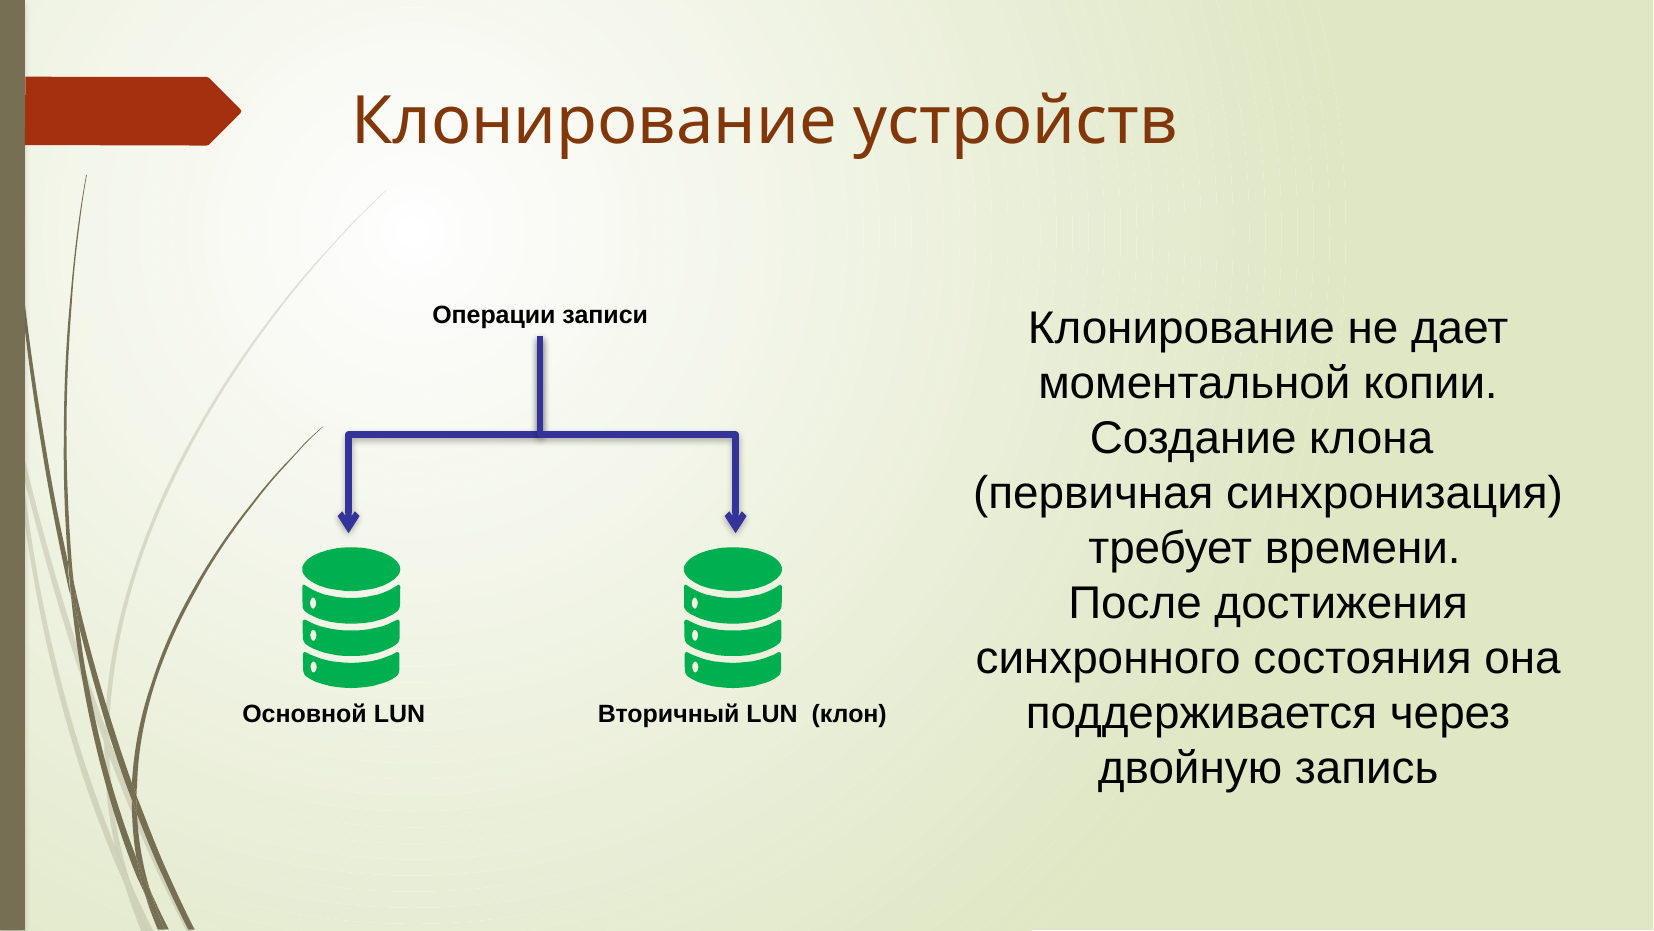

# Клонирование устройств
Операции записи
Основной LUN
Вторичный LUN (клон)
Клонирование не дает моментальной копии.
Создание клона
(первичная синхронизация)
 требует времени.
После достижения синхронного состояния она поддерживается через двойную запись